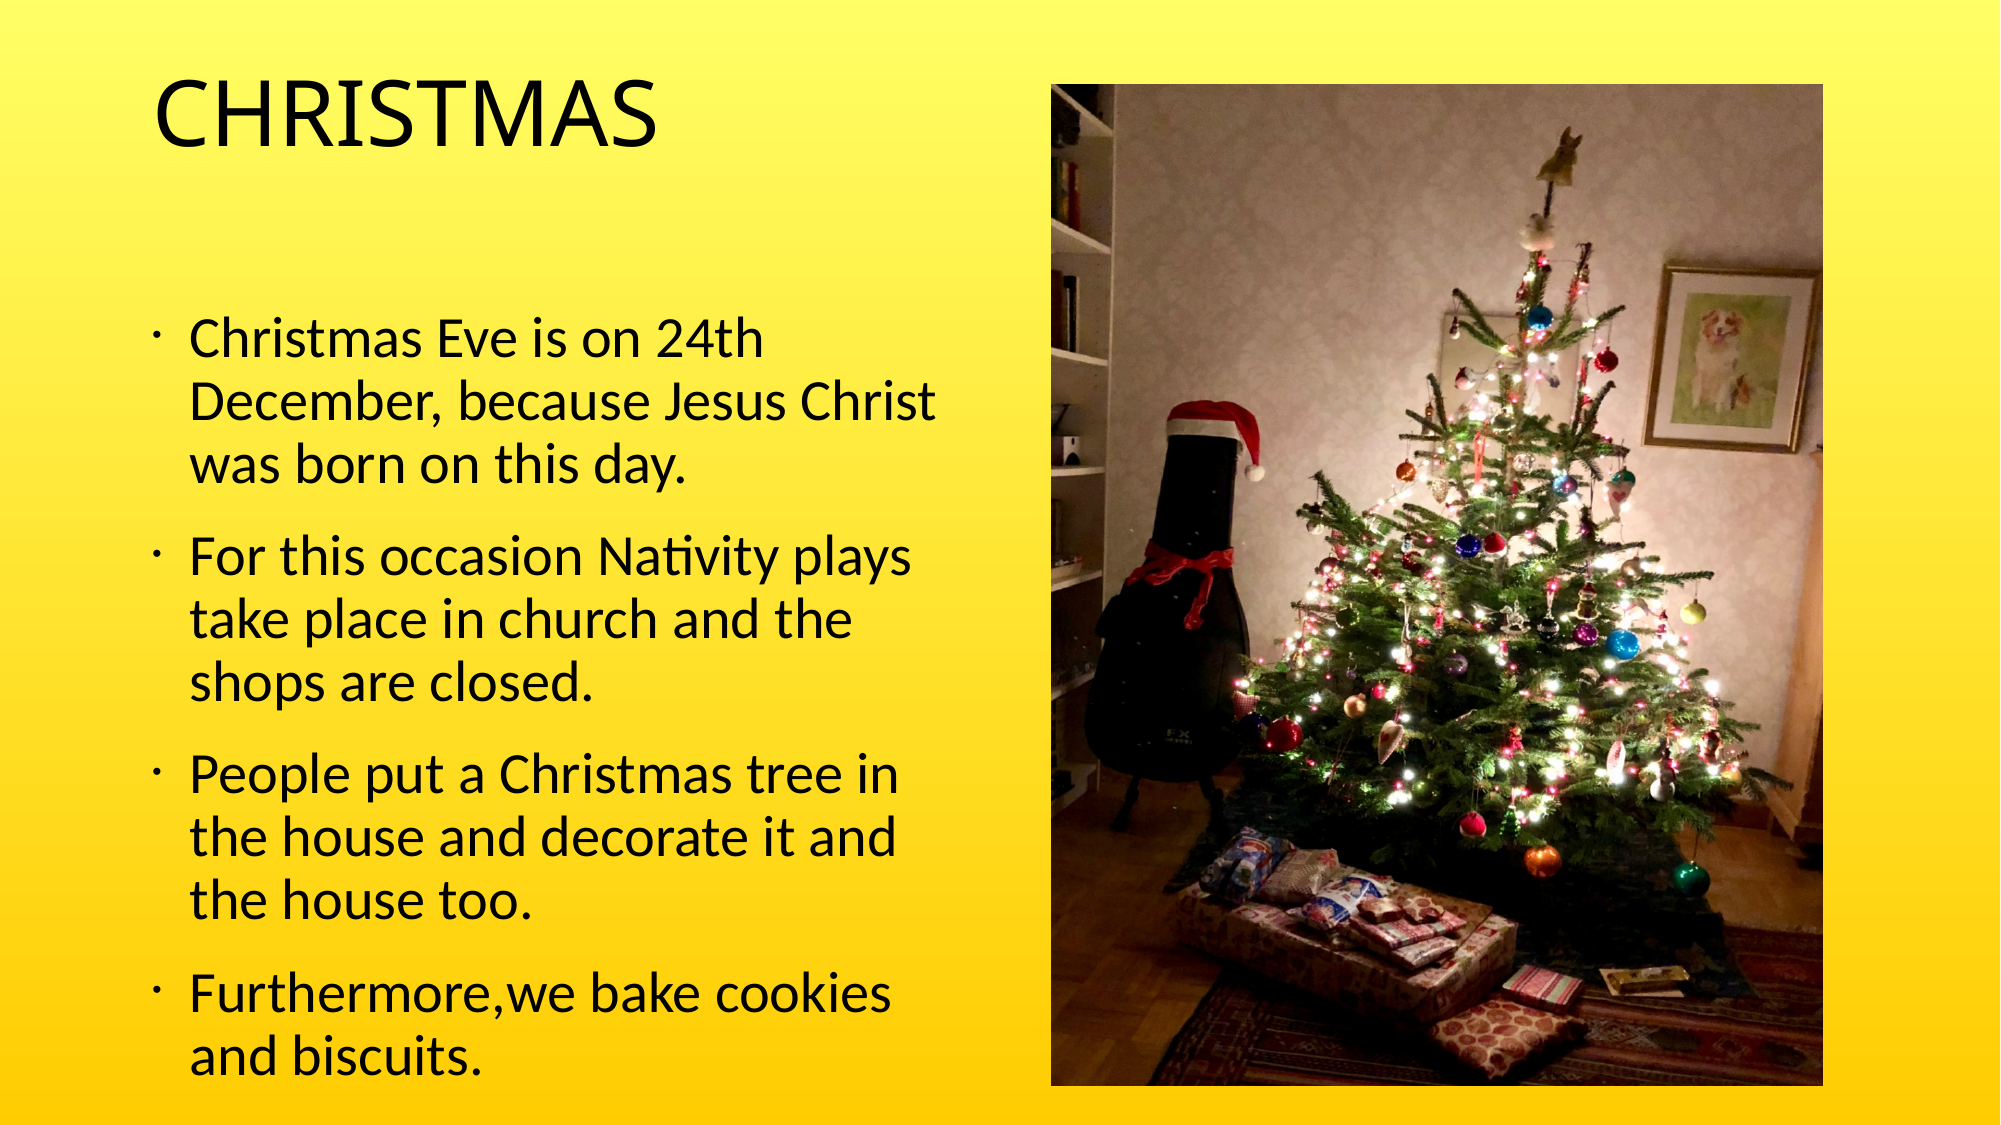

# CHRISTMAS
Christmas Eve is on 24th December, because Jesus Christ was born on this day.
For this occasion Nativity plays take place in church and the shops are closed.
People put a Christmas tree in the house and decorate it and the house too.
Furthermore,we bake cookies and biscuits.